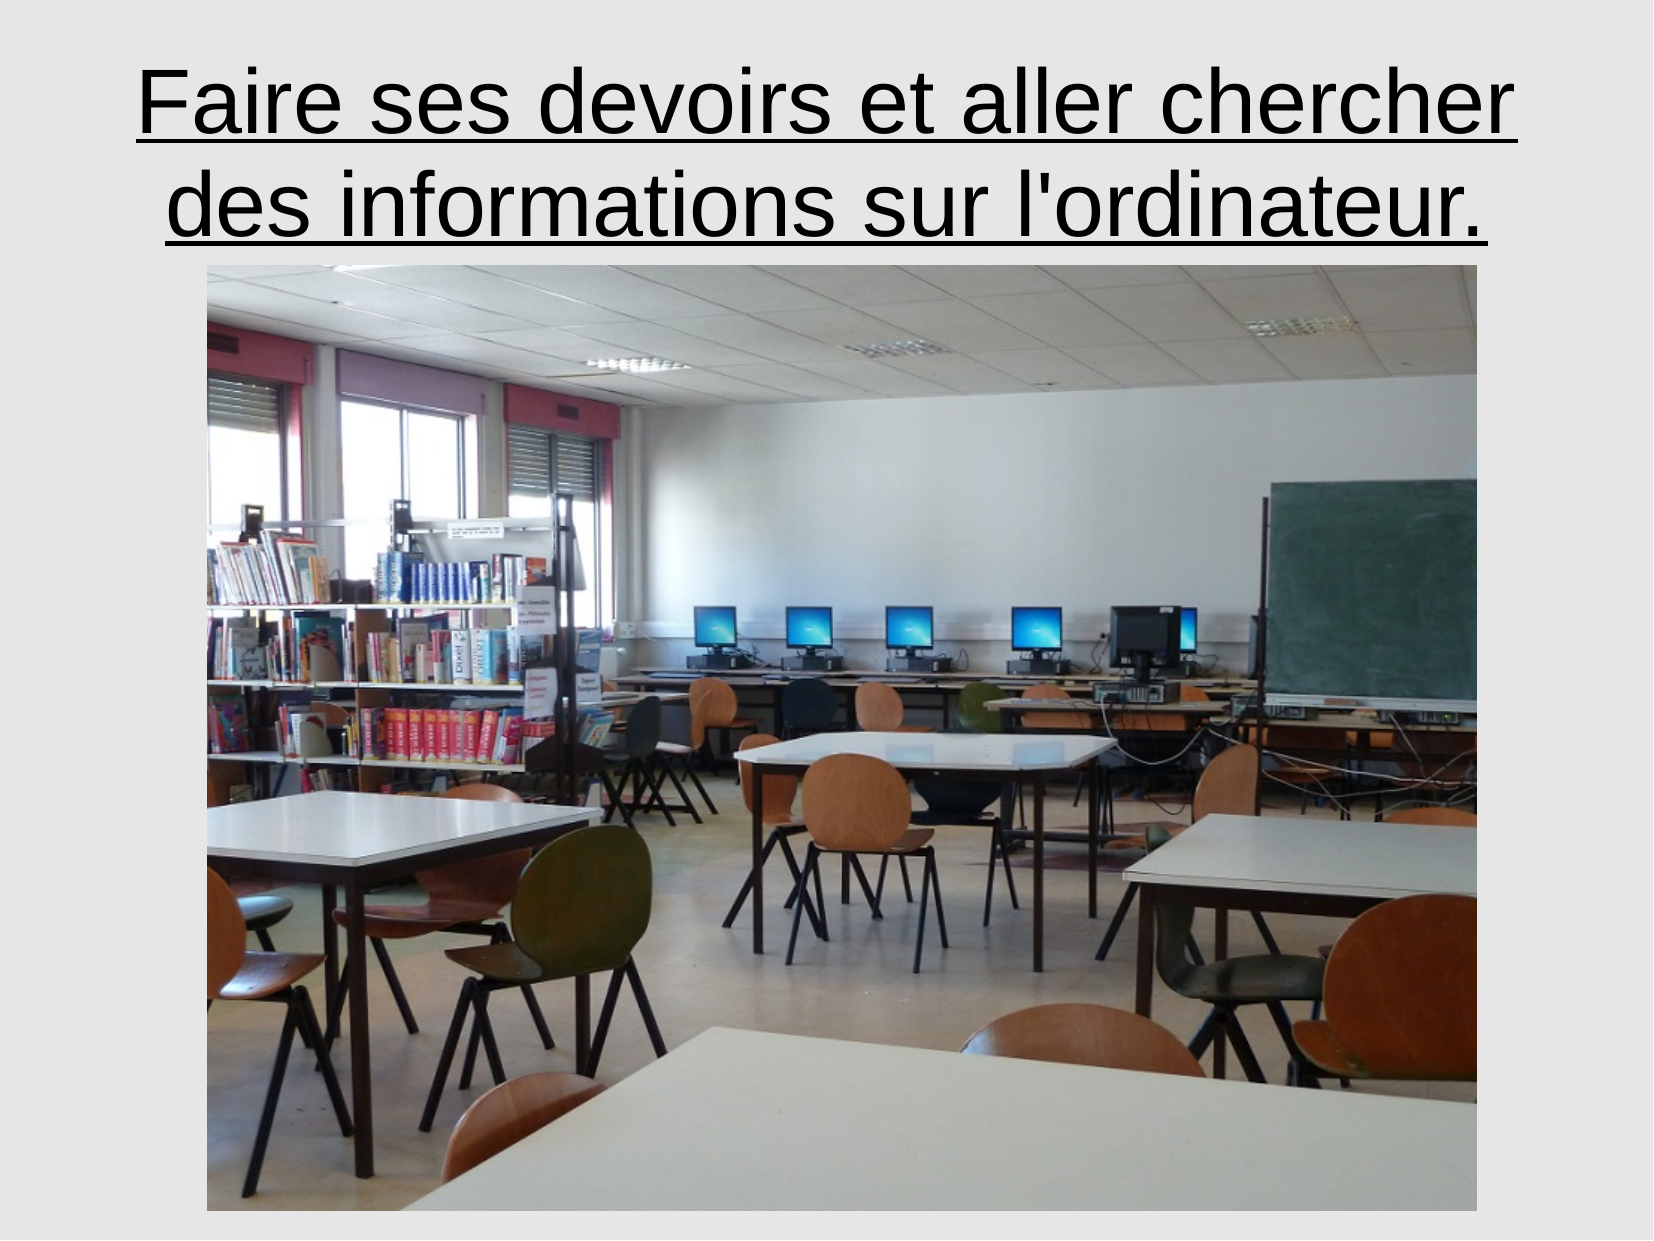

# Faire ses devoirs et aller chercher des informations sur l'ordinateur.